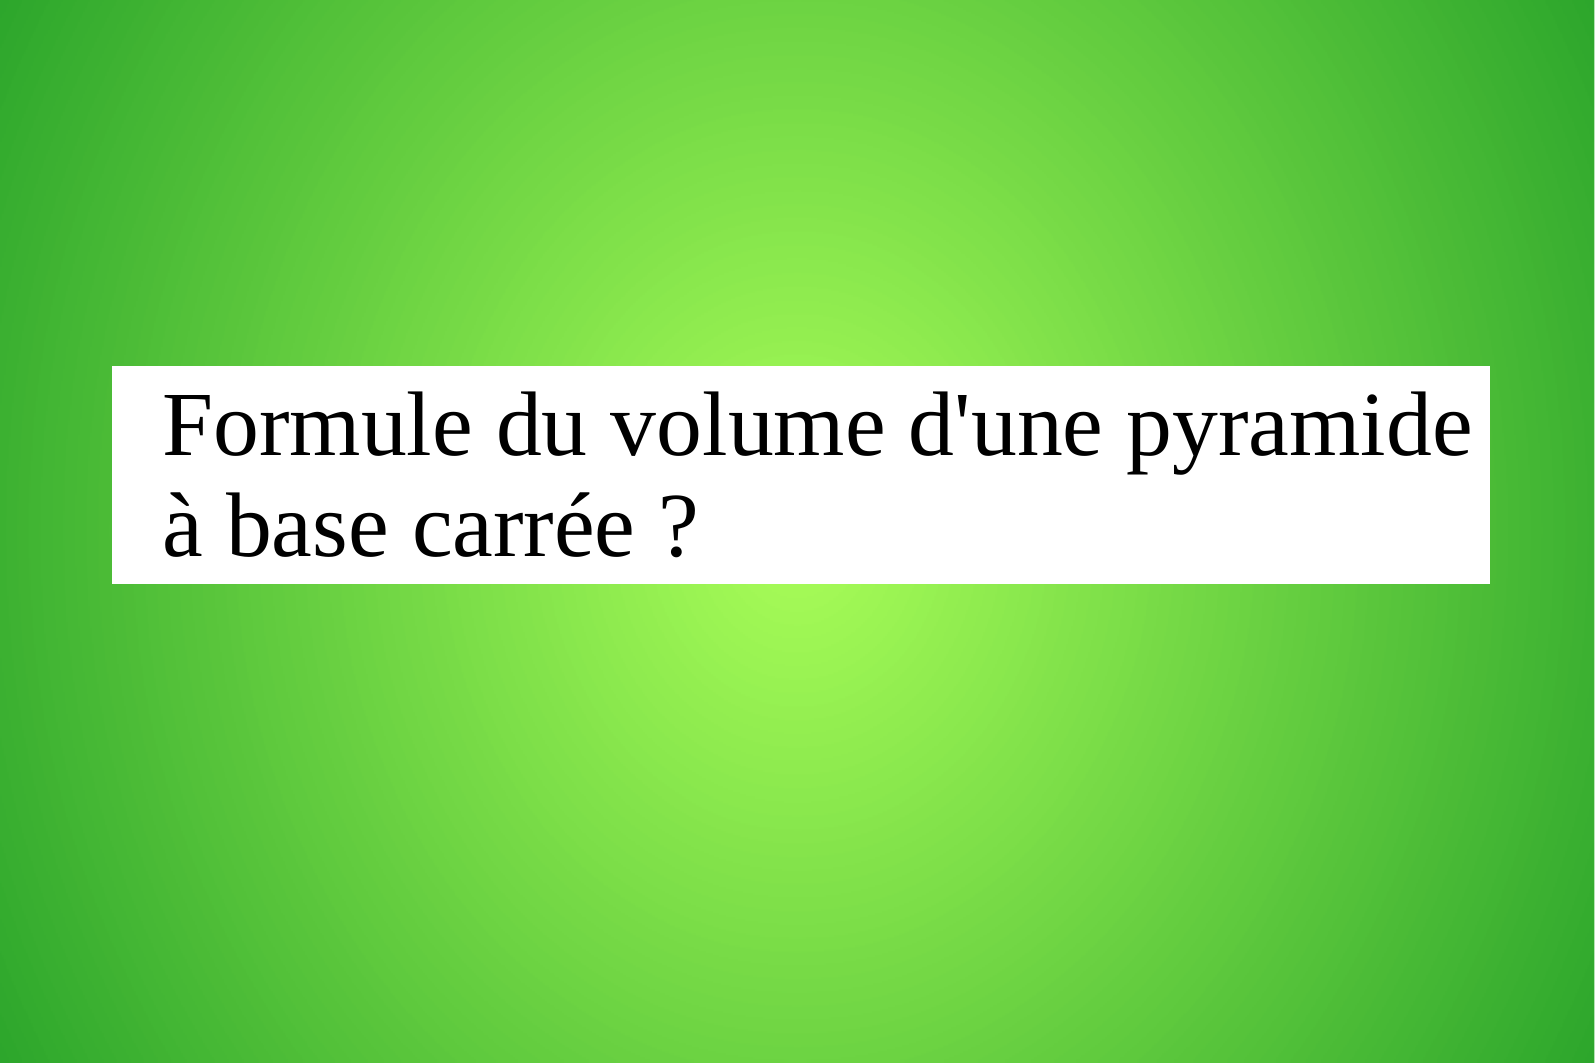

Formule du volume d'une pyramide
à base carrée ?